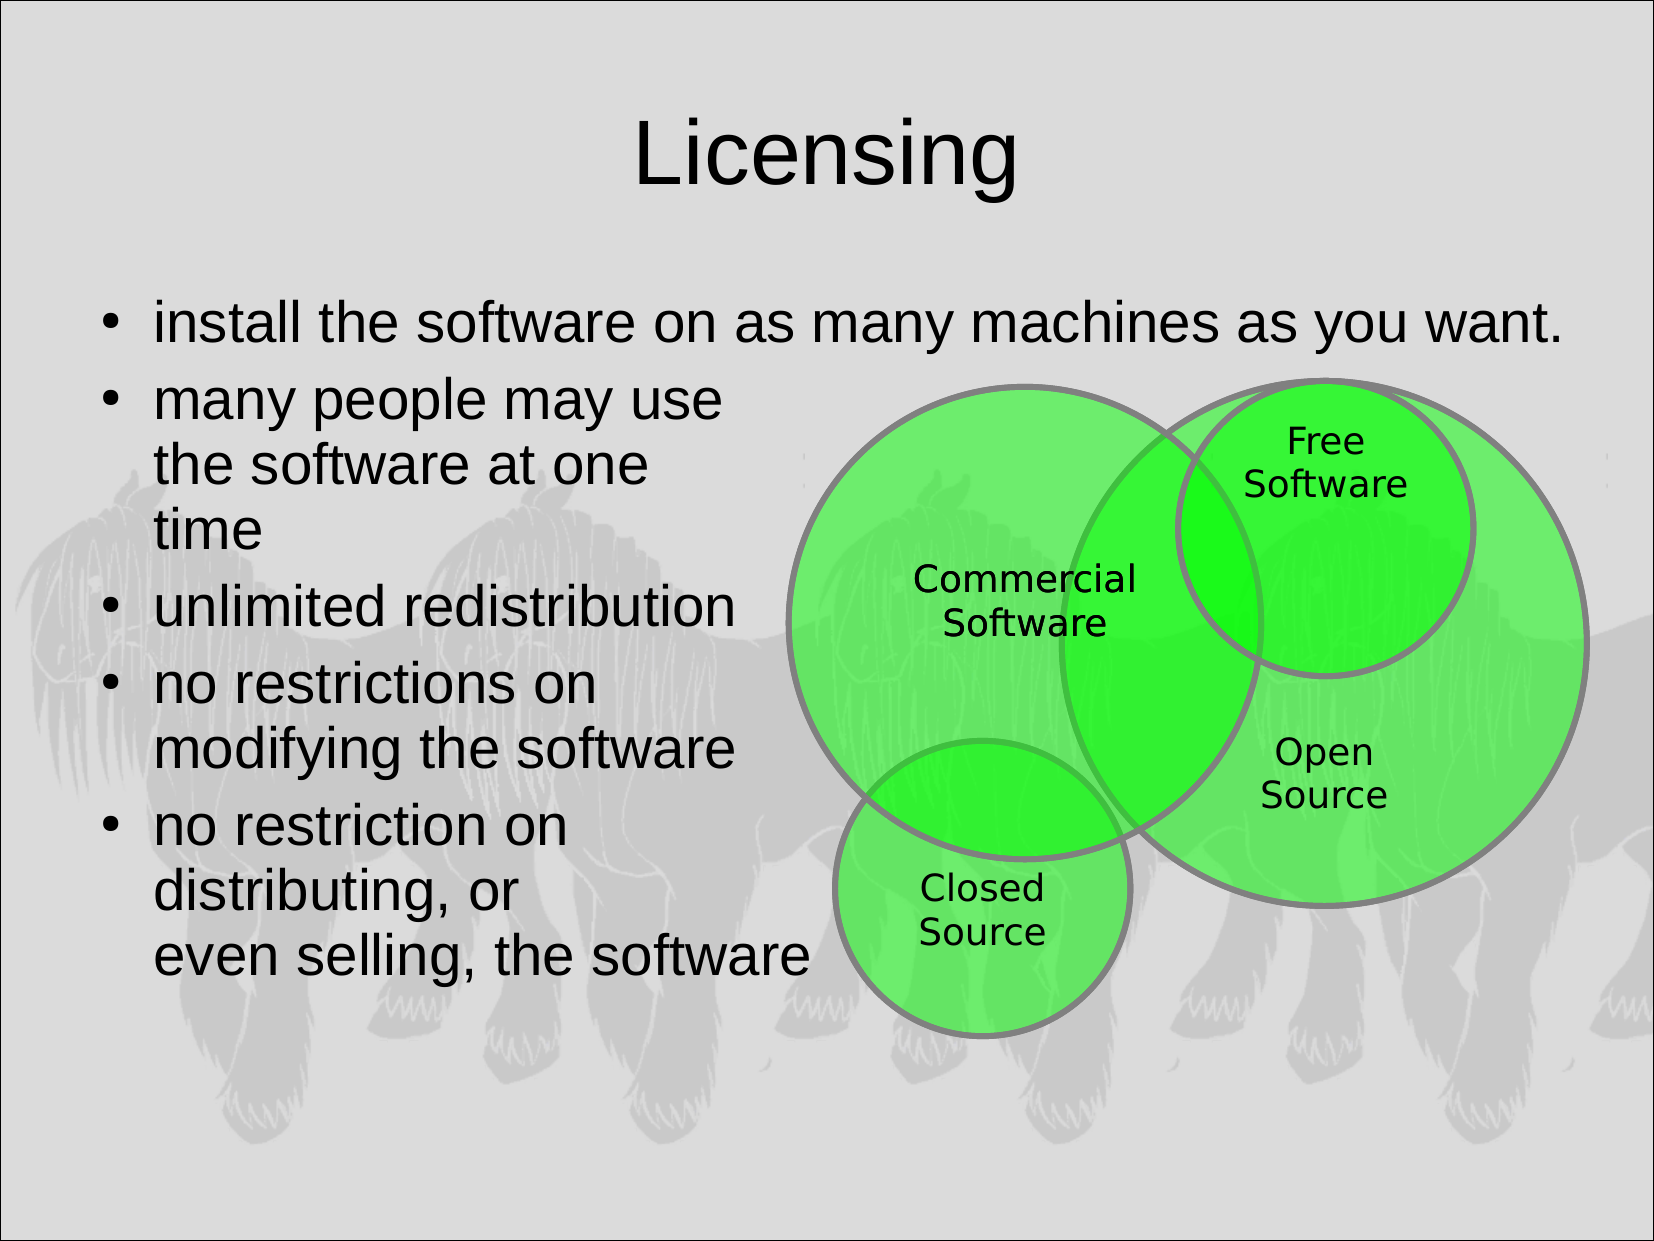

# Licensing
install the software on as many machines as you want.
many people may use
the software at one
time
unlimited redistribution
no restrictions on
modifying the software
no restriction on
distributing, or
even selling, the software
Open
Source
Free
Software
Commercial
Software
Commercial
Software
Closed
Source